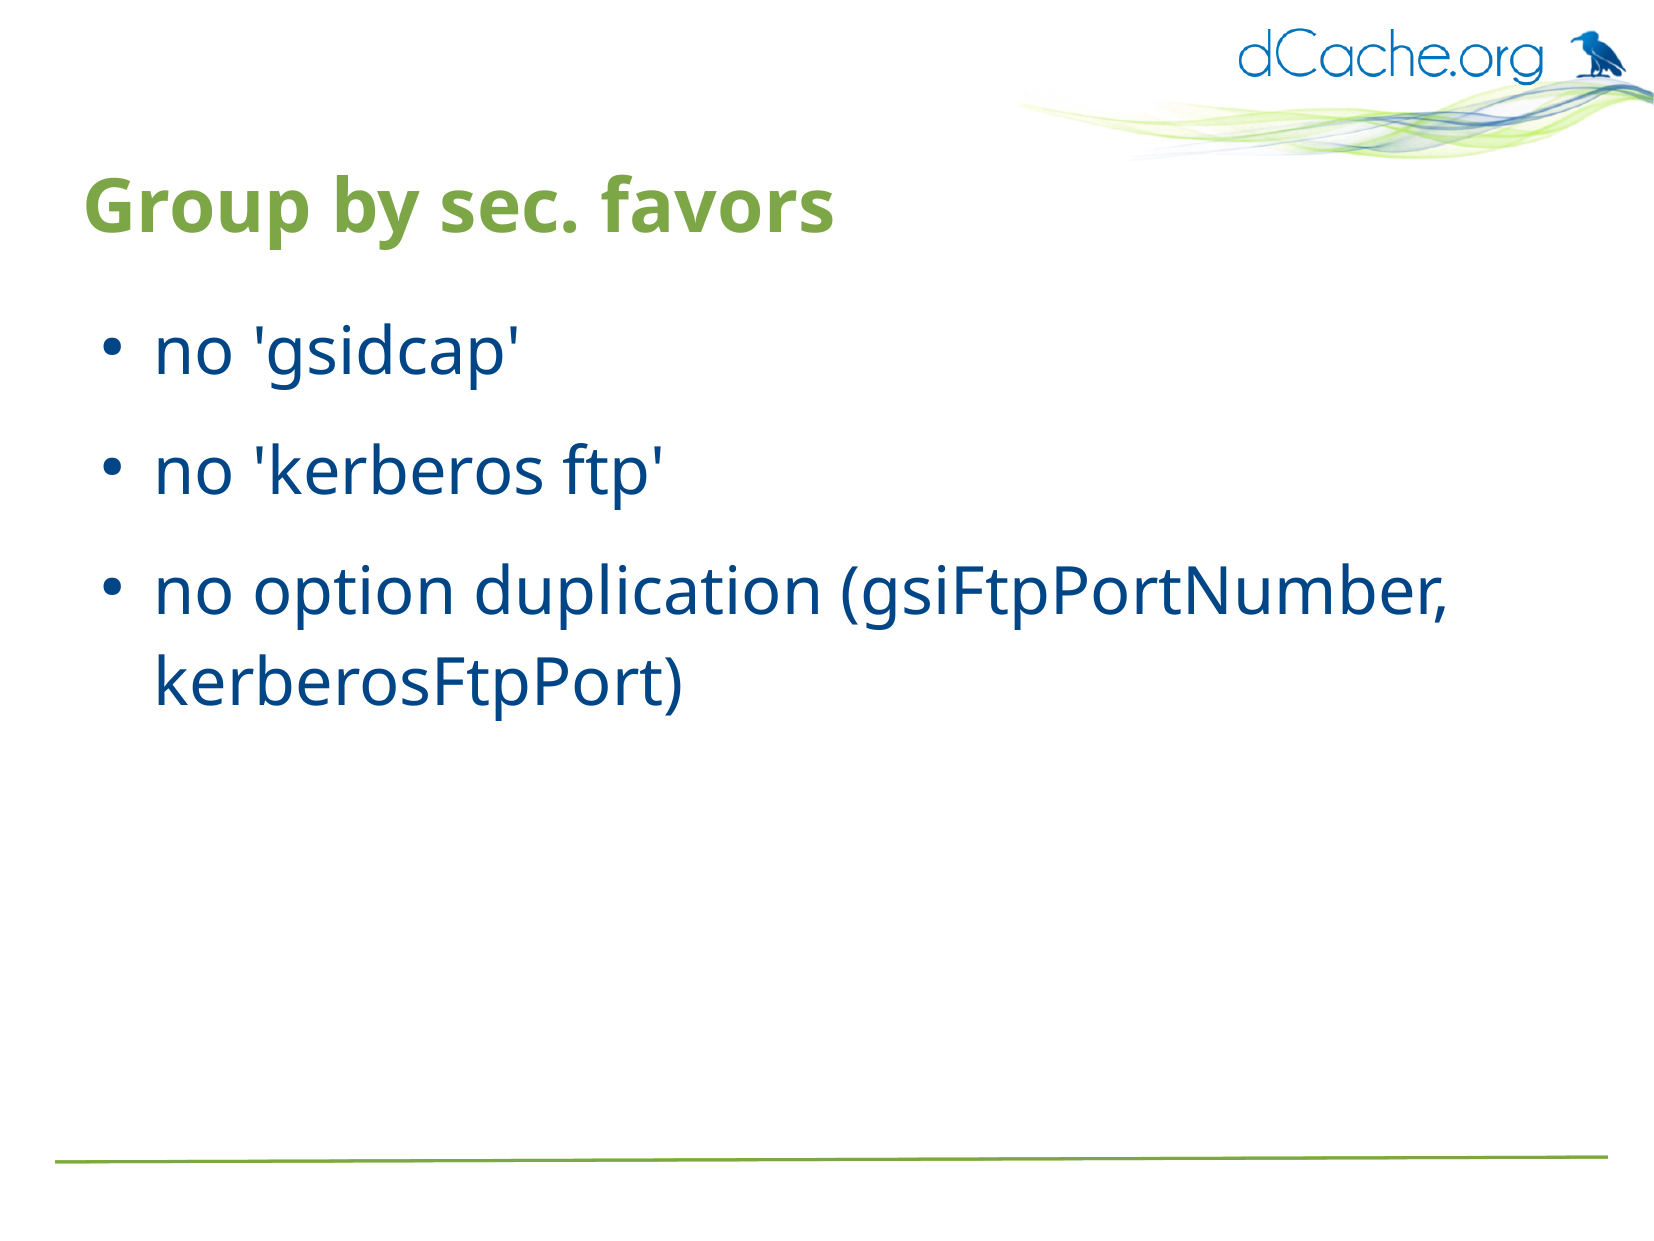

# Group by sec. favors
no 'gsidcap'
no 'kerberos ftp'
no option duplication (gsiFtpPortNumber, kerberosFtpPort)